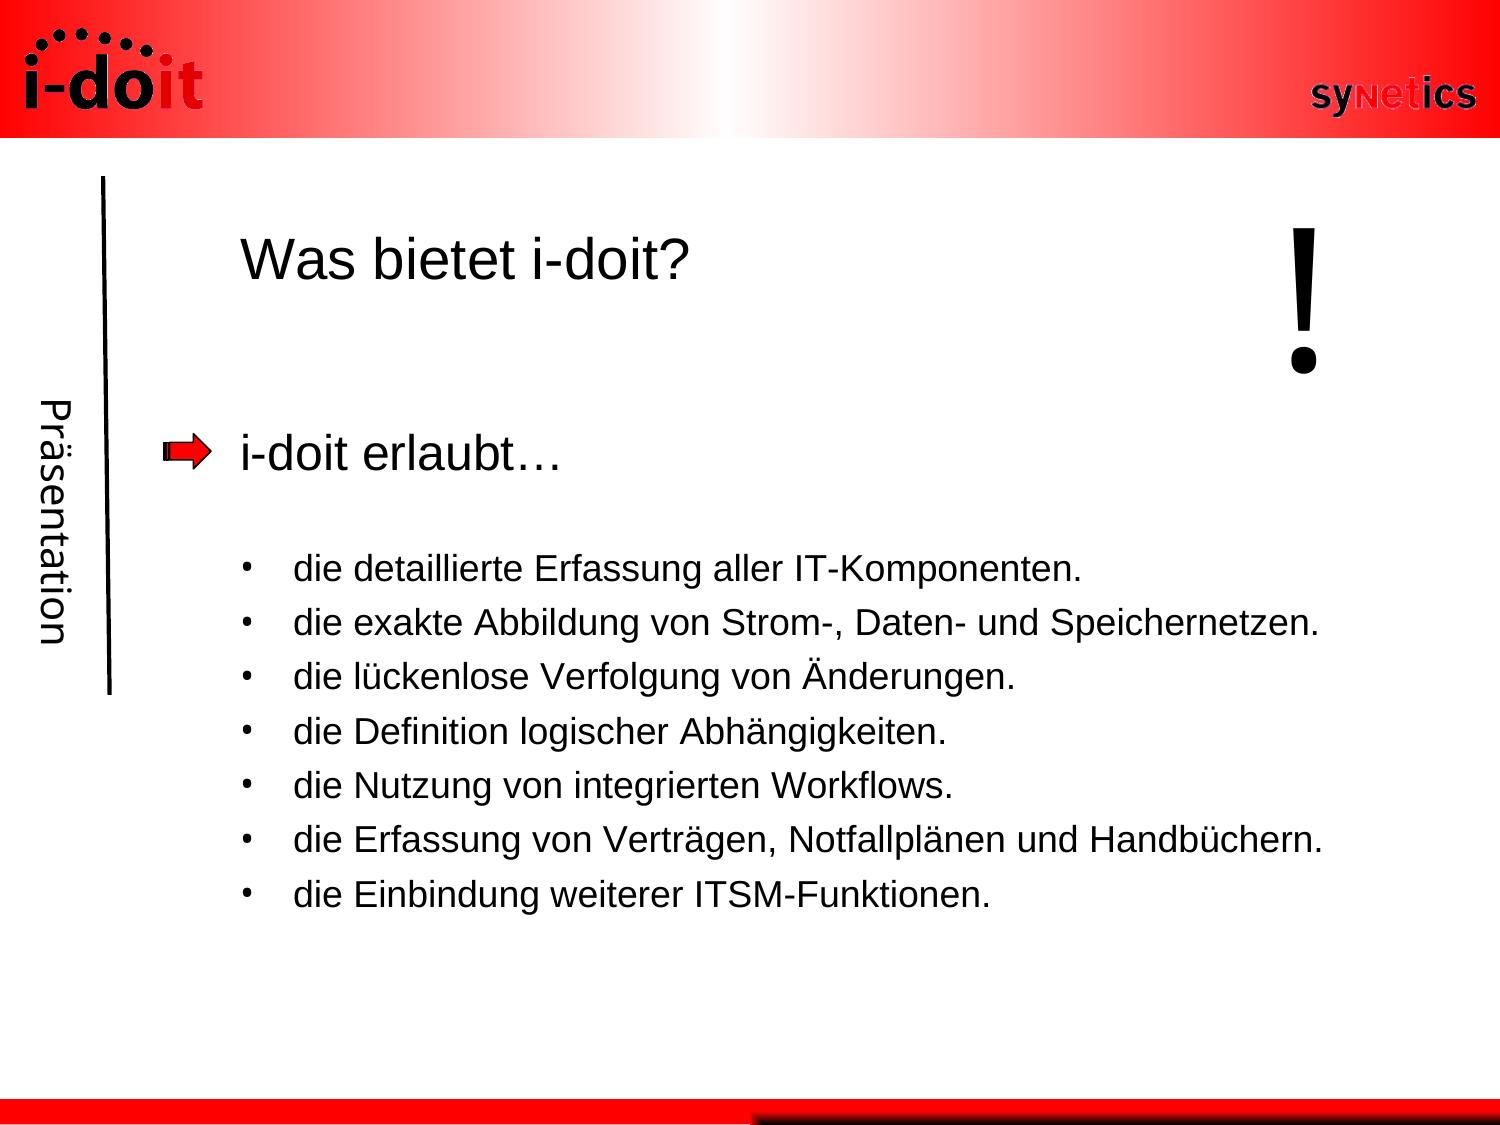

Was bietet i-doit?
!
i-doit erlaubt…
die detaillierte Erfassung aller IT-Komponenten.
die exakte Abbildung von Strom-, Daten- und Speichernetzen.
die lückenlose Verfolgung von Änderungen.
die Definition logischer Abhängigkeiten.
die Nutzung von integrierten Workflows.
die Erfassung von Verträgen, Notfallplänen und Handbüchern.
die Einbindung weiterer ITSM-Funktionen.